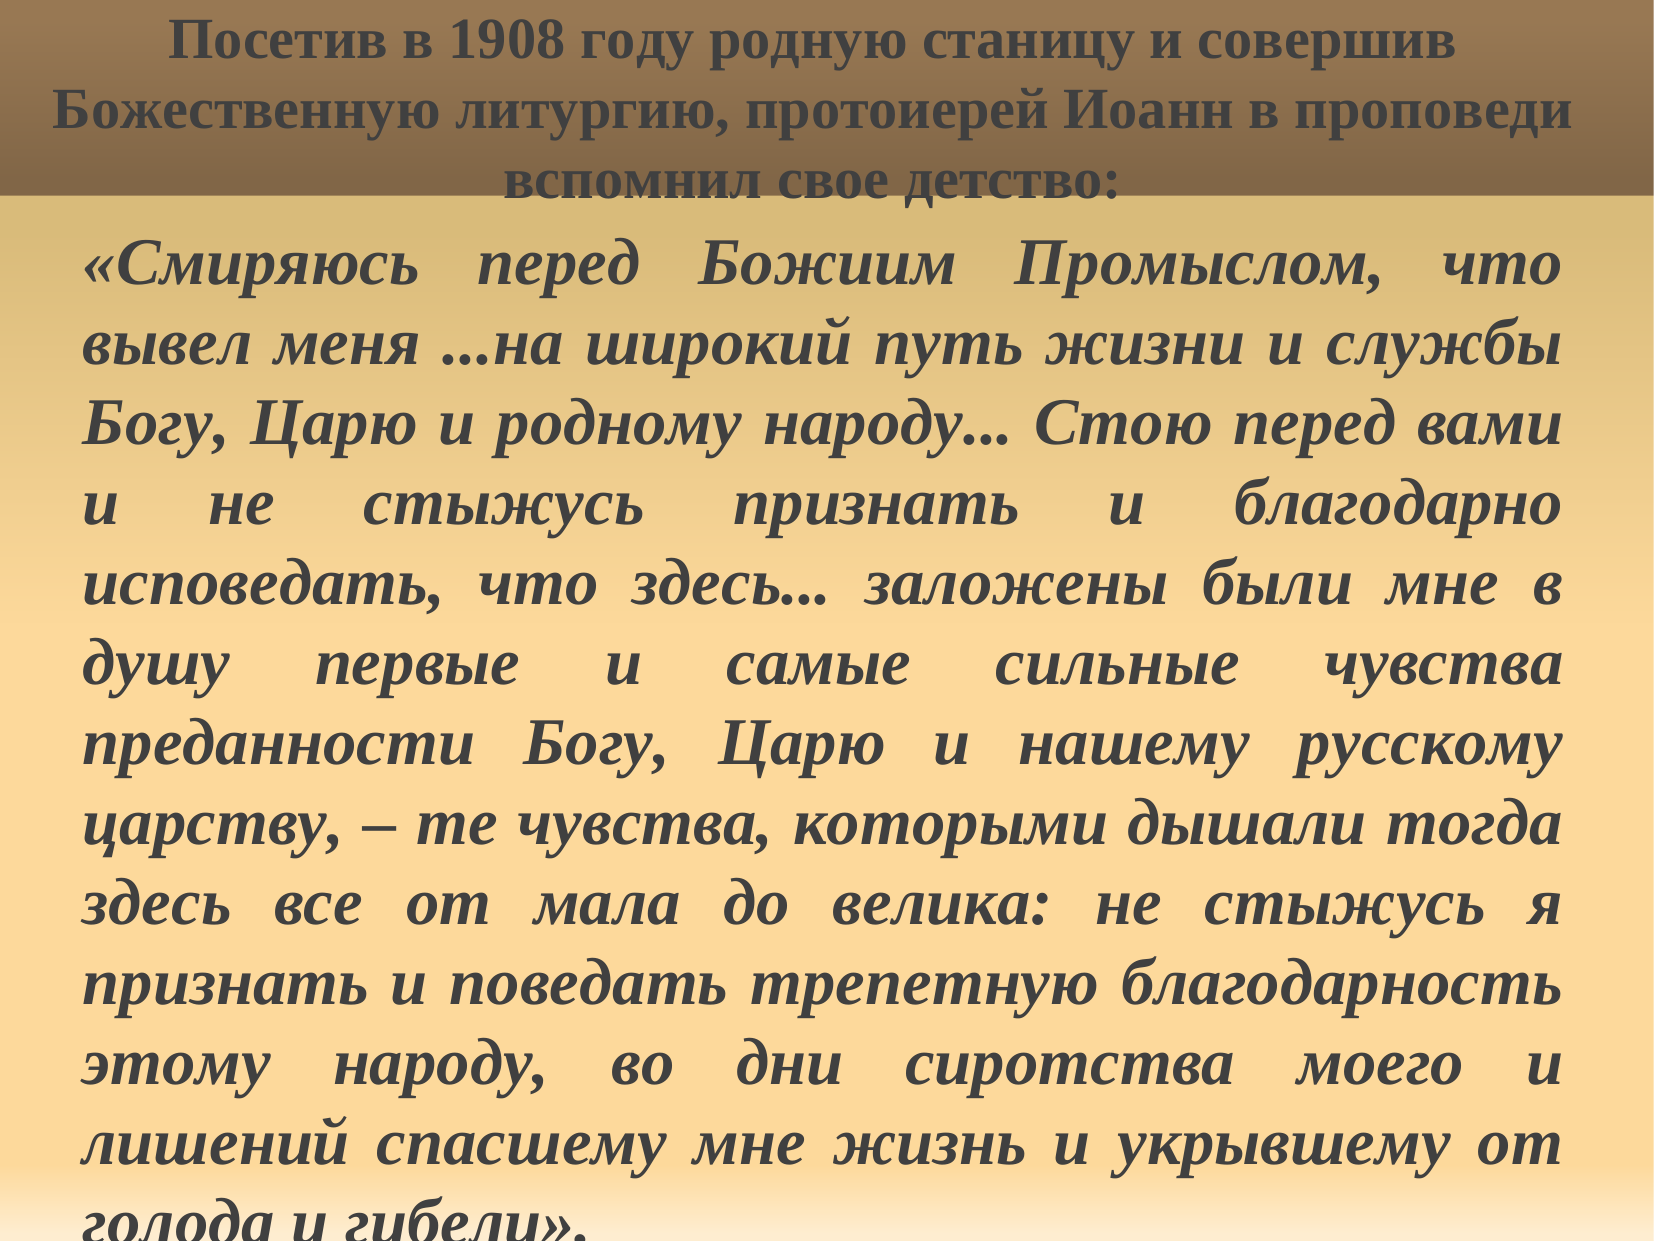

# Посетив в 1908 году родную станицу и совершив Божественную литургию, протоиерей Иоанн в проповеди вспомнил свое детство:
«Смиряюсь перед Божиим Промыслом, что вывел меня ...на широкий путь жизни и службы Богу, Царю и родному народу... Стою перед вами и не стыжусь признать и благодарно исповедать, что здесь... заложены были мне в душу первые и самые сильные чувства преданности Богу, Царю и нашему русскому царству, – те чувства, которыми дышали тогда здесь все от мала до велика: не стыжусь я признать и поведать трепетную благодарность этому народу, во дни сиротства моего и лишений спасшему мне жизнь и укрывшему от голода и гибели».